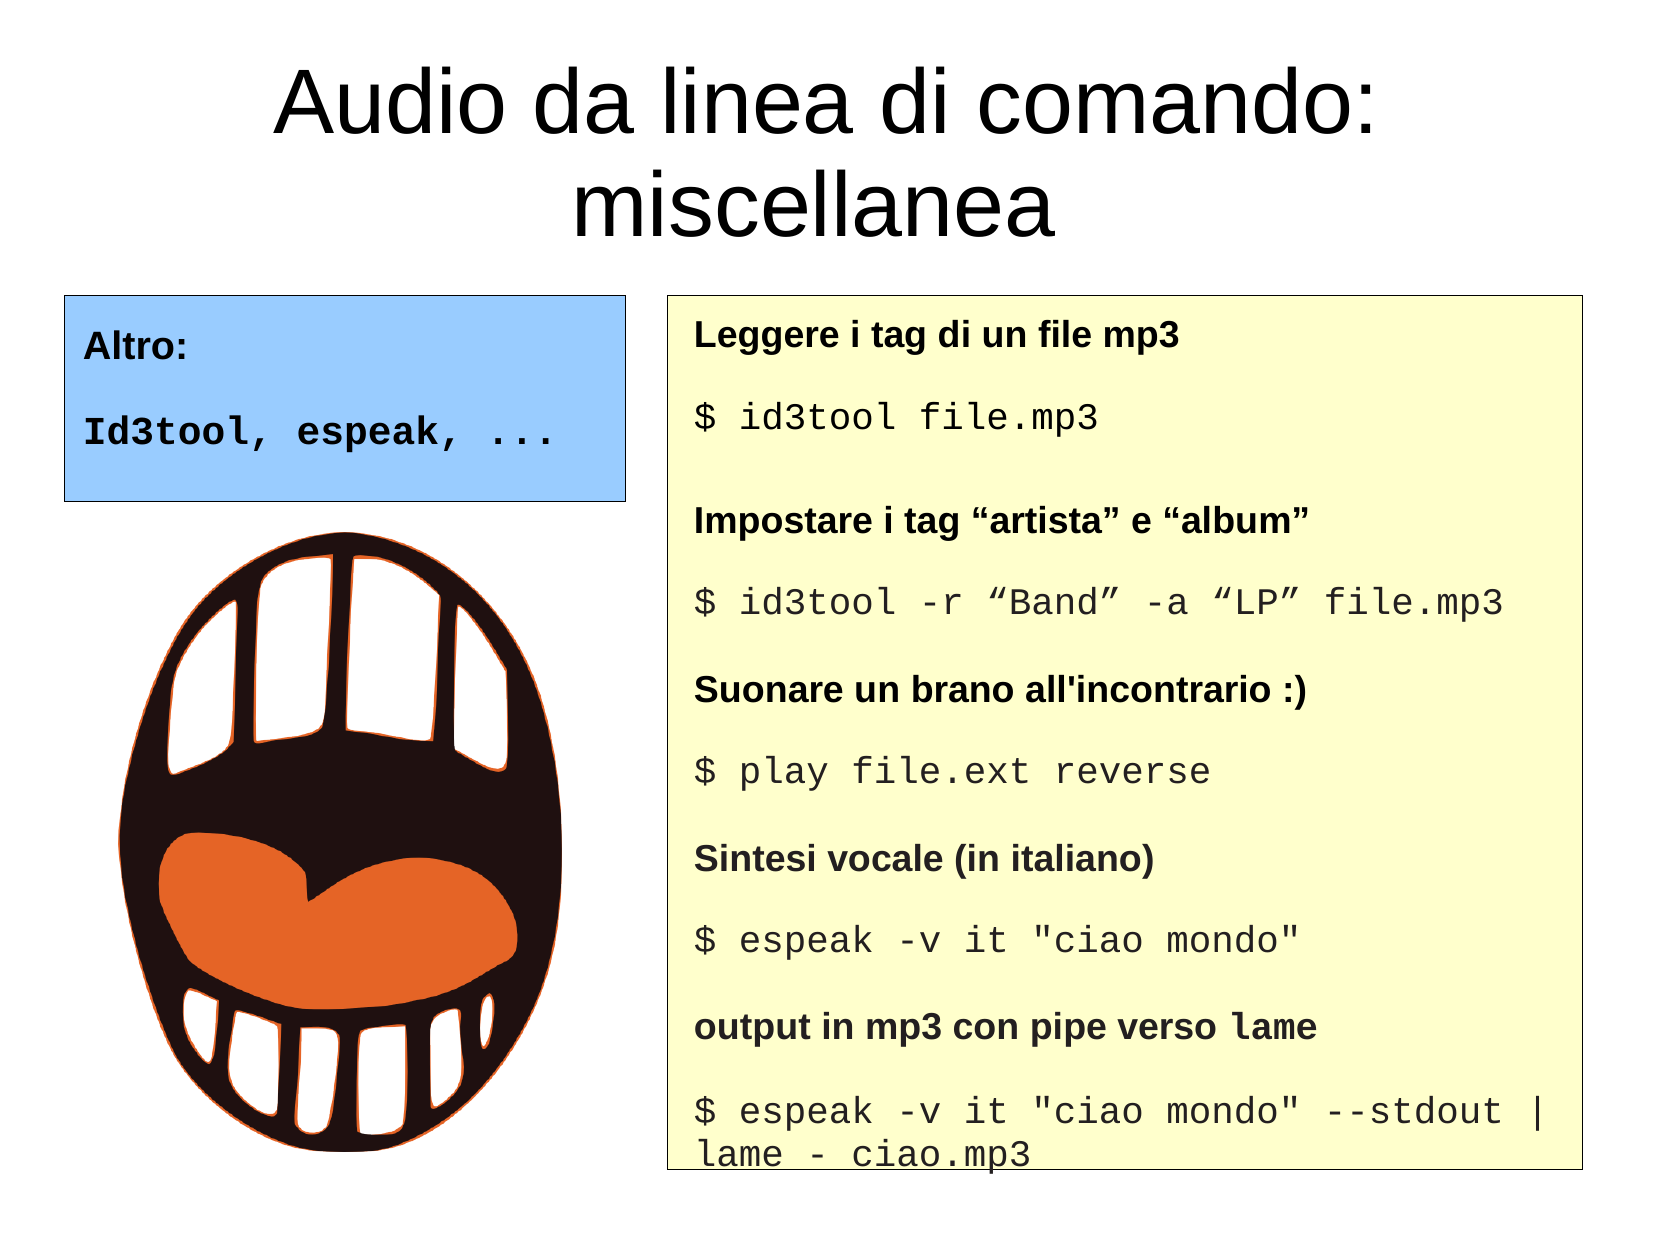

# Audio da linea di comando: miscellanea
Leggere i tag di un file mp3
$ id3tool file.mp3
Impostare i tag “artista” e “album”
$ id3tool -r “Band” -a “LP” file.mp3
Suonare un brano all'incontrario :)
$ play file.ext reverse
Sintesi vocale (in italiano)
$ espeak -v it "ciao mondo"
output in mp3 con pipe verso lame
$ espeak -v it "ciao mondo" --stdout | lame - ciao.mp3
Altro:
Id3tool, espeak, ...